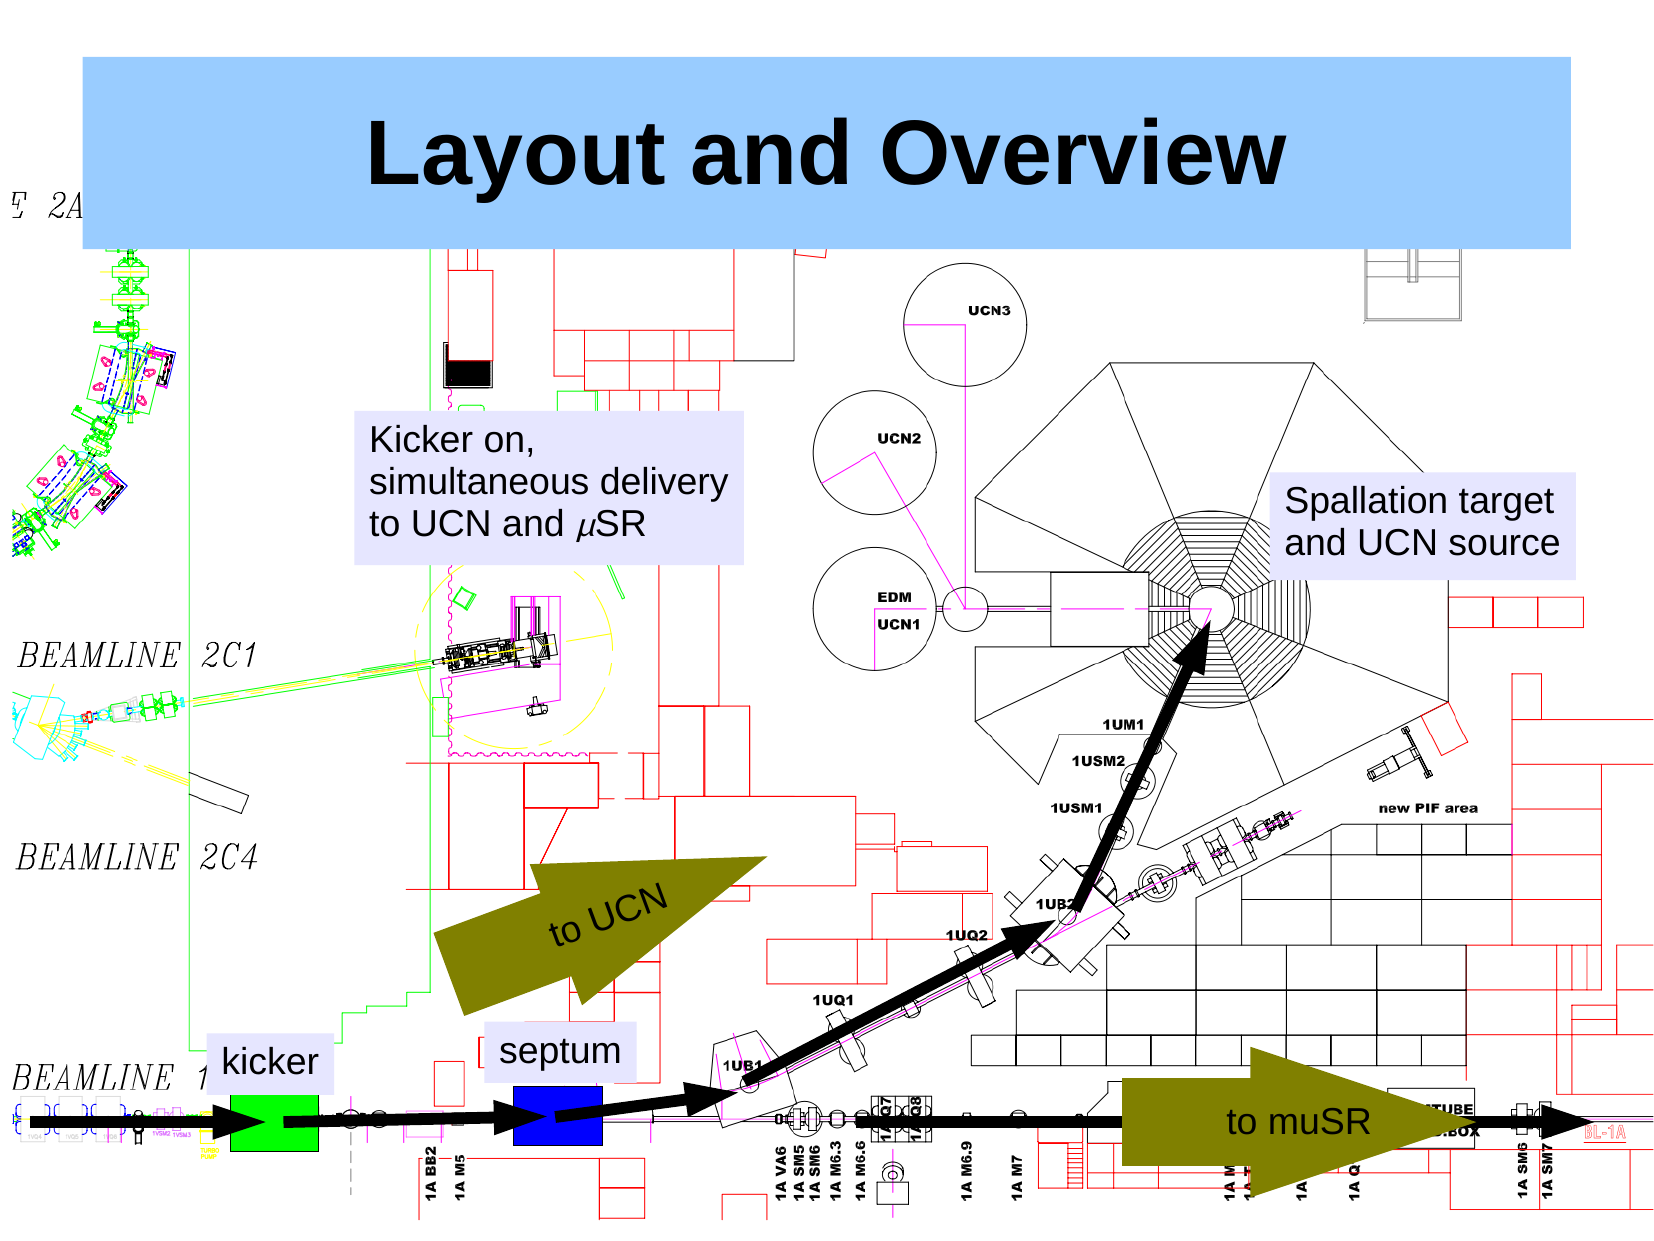

Layout and Overview
#
Kicker on,
simultaneous delivery
to UCN and SR
Spallation target
and UCN source
to UCN
septum
kicker
to muSR